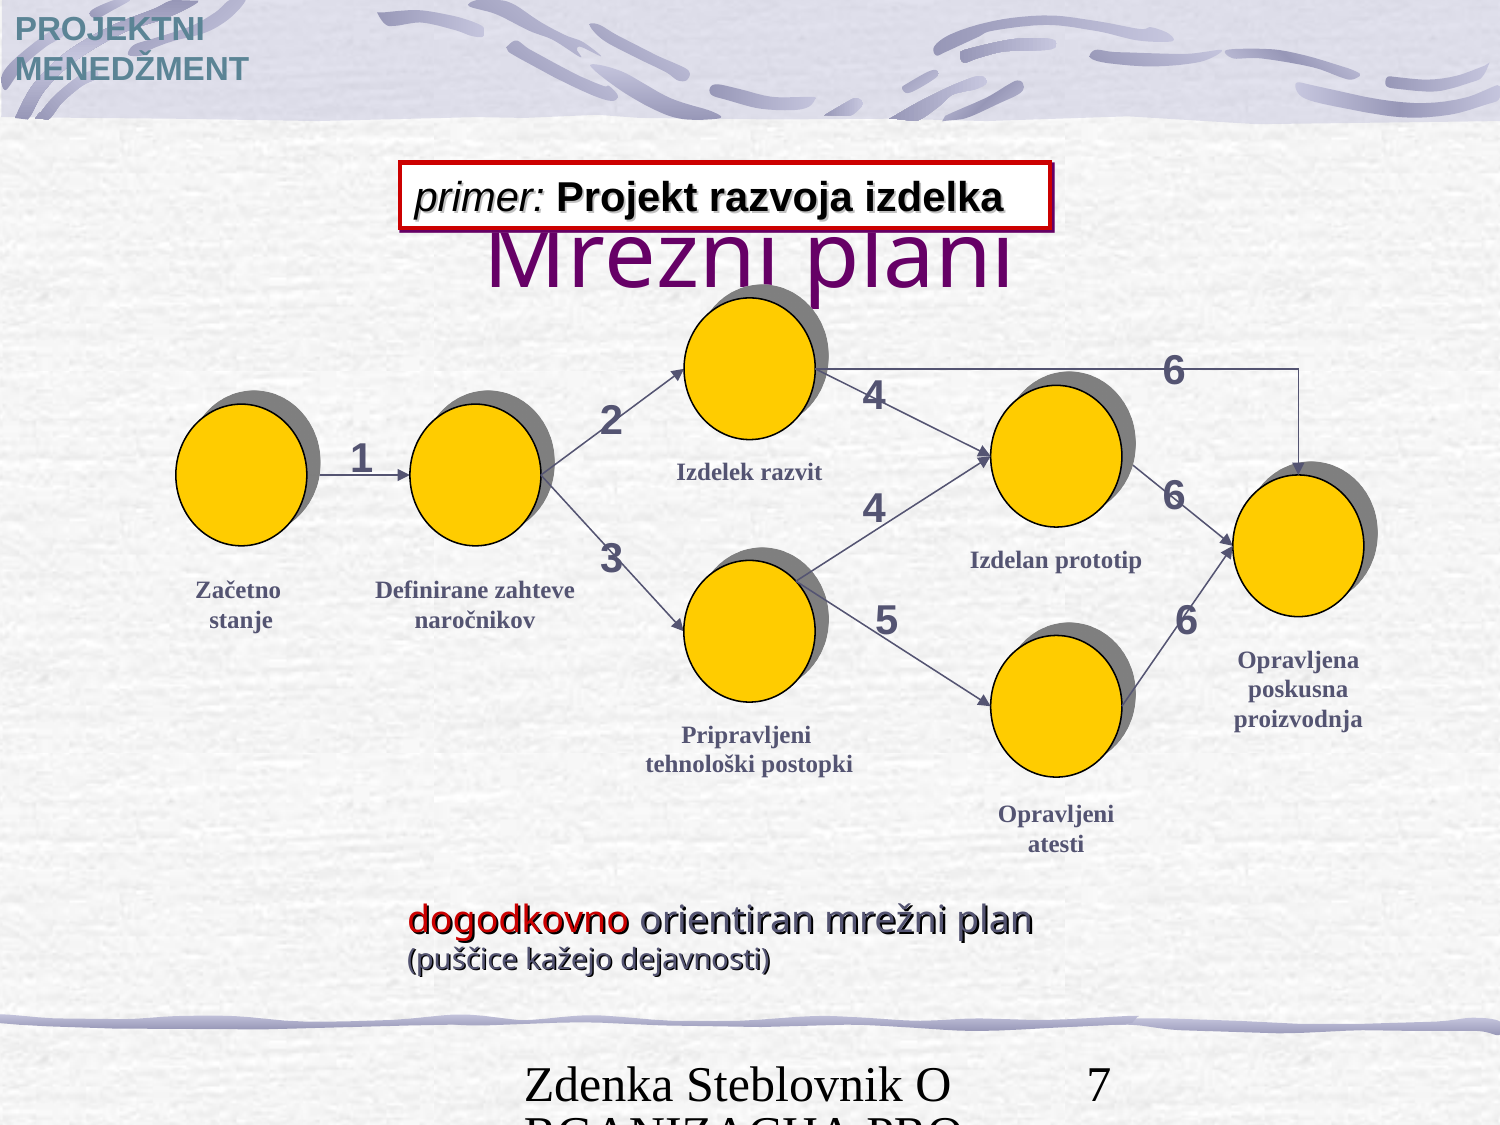

PROJEKTNI MENEDŽMENT
# Mrežni plani
primer: Projekt razvoja izdelka
Izdelek razvit
6
4
2
Izdelan prototip
Začetno
stanje
Definirane zahteve
naročnikov
1
4
6
3
Opravljena poskusna proizvodnja
6
Pripravljeni
tehnološki postopki
5
Opravljeni atesti
dogodkovno orientiran mrežni plan
(puščice kažejo dejavnosti)
Zdenka Steblovnik ORGANIZACIJA PROIZVODNJE 2
7